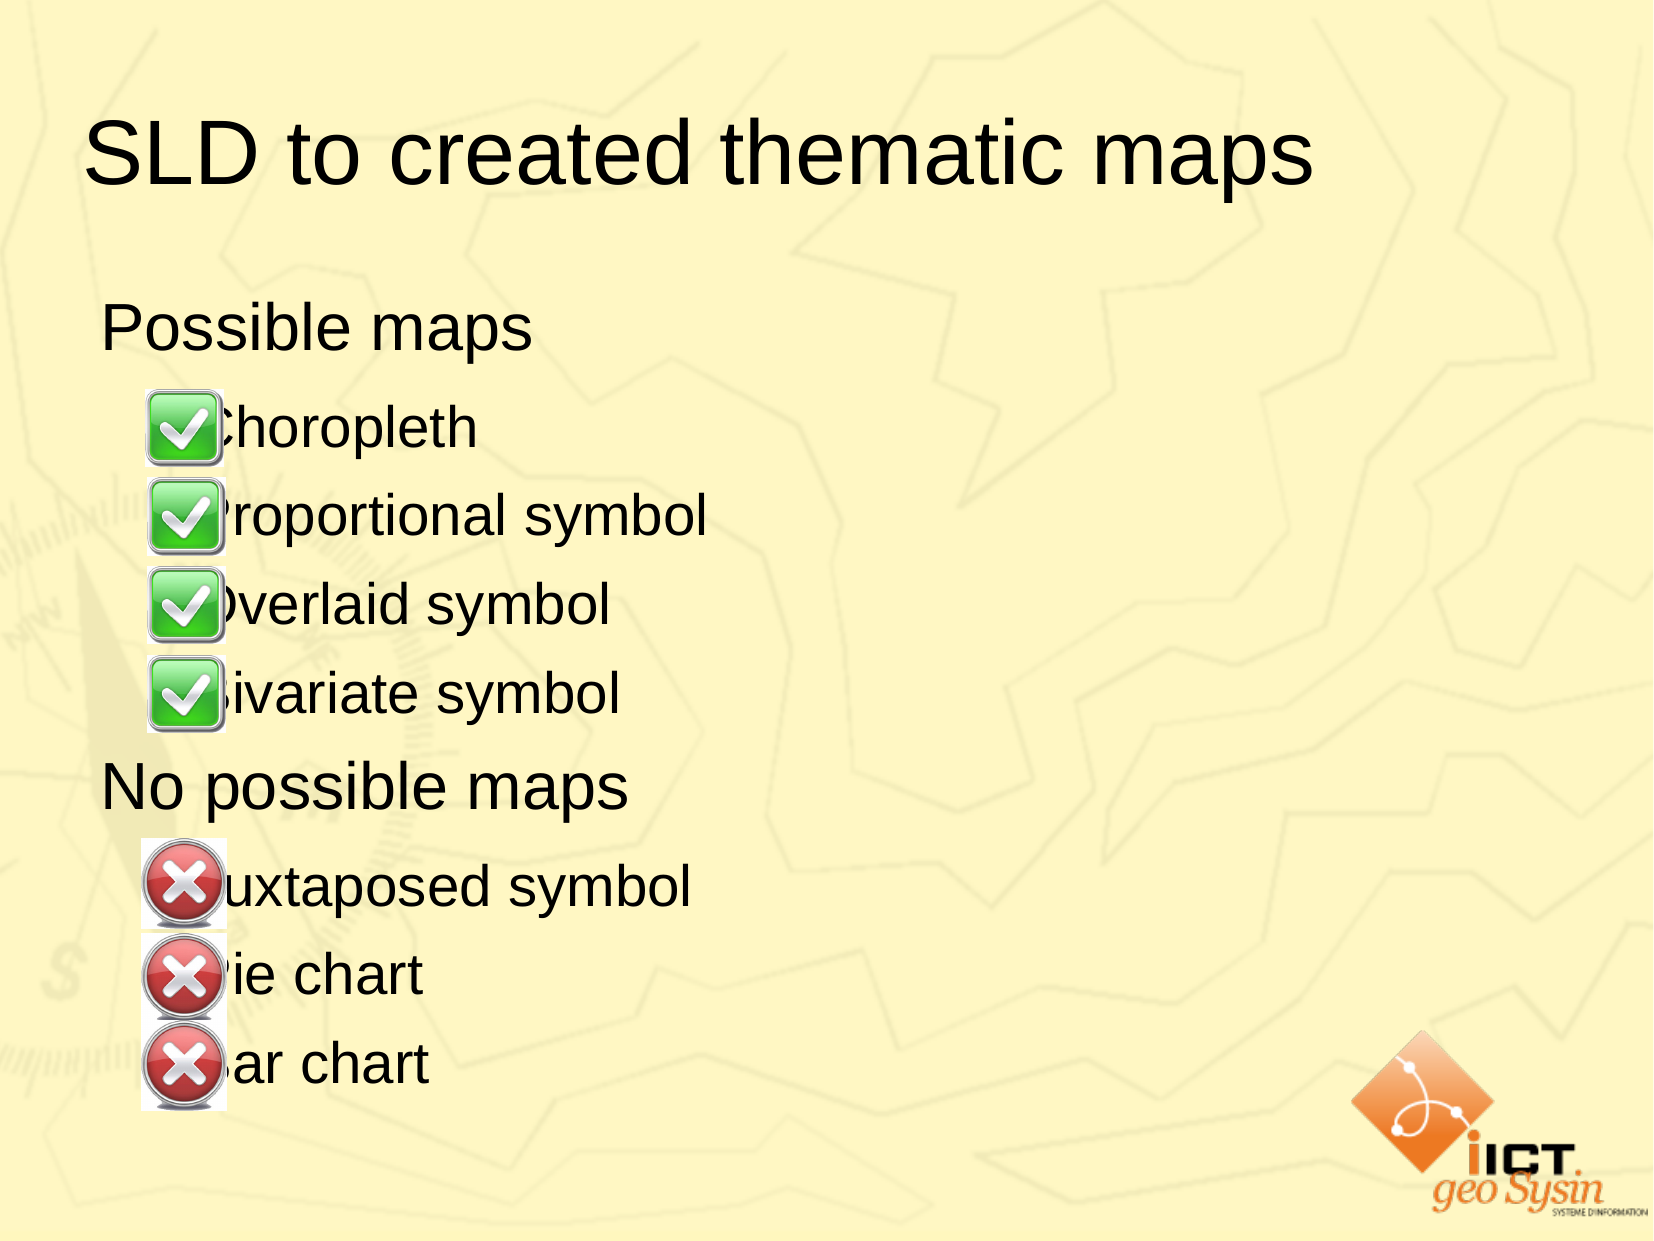

# SLD to created thematic maps
Possible maps
 Choropleth
 Proportional symbol
 Overlaid symbol
 Bivariate symbol
No possible maps
 Juxtaposed symbol
 Pie chart
 Bar chart